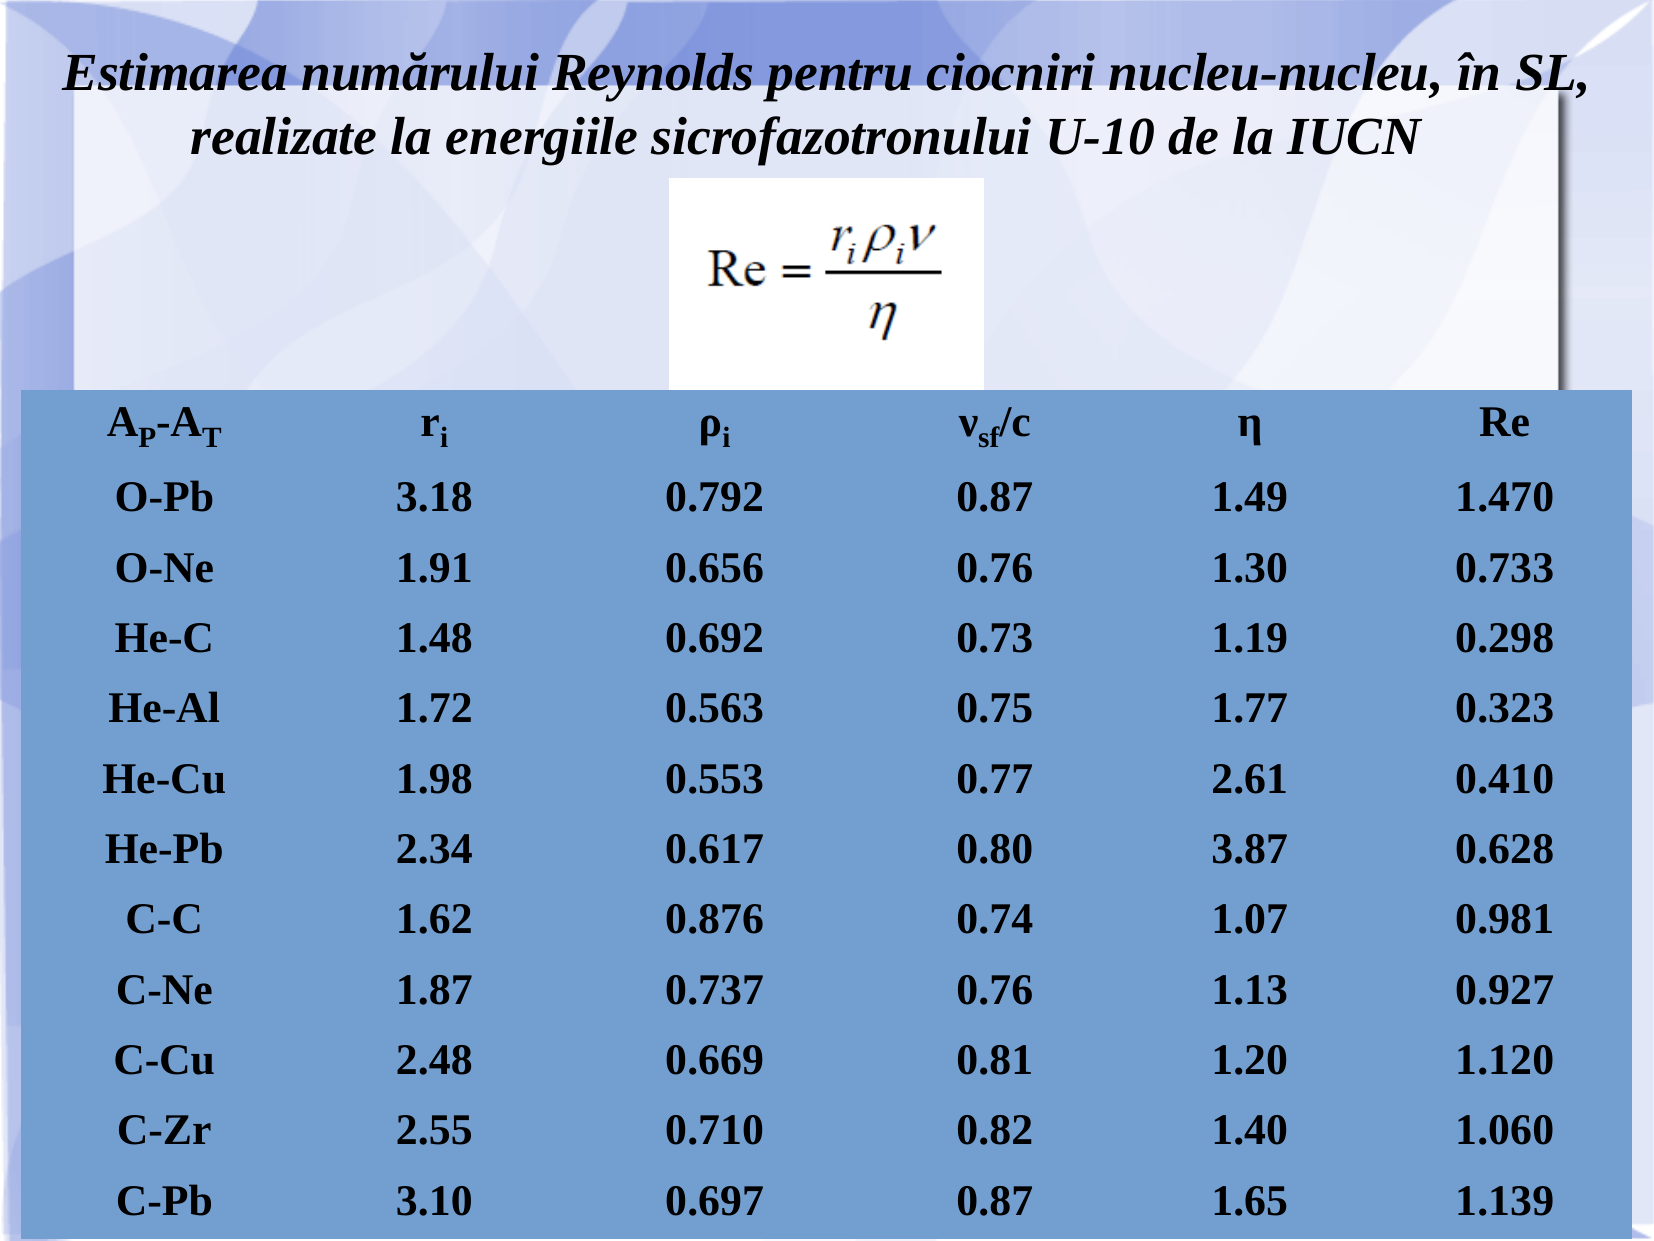

Estimarea numărului Reynolds pentru ciocniri nucleu-nucleu, în SL,
realizate la energiile sicrofazotronului U-10 de la IUCN
| AP-AT | ri | ρi | νsf/c | η | Re |
| --- | --- | --- | --- | --- | --- |
| O-Pb | 3.18 | 0.792 | 0.87 | 1.49 | 1.470 |
| O-Ne | 1.91 | 0.656 | 0.76 | 1.30 | 0.733 |
| He-C | 1.48 | 0.692 | 0.73 | 1.19 | 0.298 |
| He-Al | 1.72 | 0.563 | 0.75 | 1.77 | 0.323 |
| He-Cu | 1.98 | 0.553 | 0.77 | 2.61 | 0.410 |
| He-Pb | 2.34 | 0.617 | 0.80 | 3.87 | 0.628 |
| C-C | 1.62 | 0.876 | 0.74 | 1.07 | 0.981 |
| C-Ne | 1.87 | 0.737 | 0.76 | 1.13 | 0.927 |
| C-Cu | 2.48 | 0.669 | 0.81 | 1.20 | 1.120 |
| C-Zr | 2.55 | 0.710 | 0.82 | 1.40 | 1.060 |
| C-Pb | 3.10 | 0.697 | 0.87 | 1.65 | 1.139 |